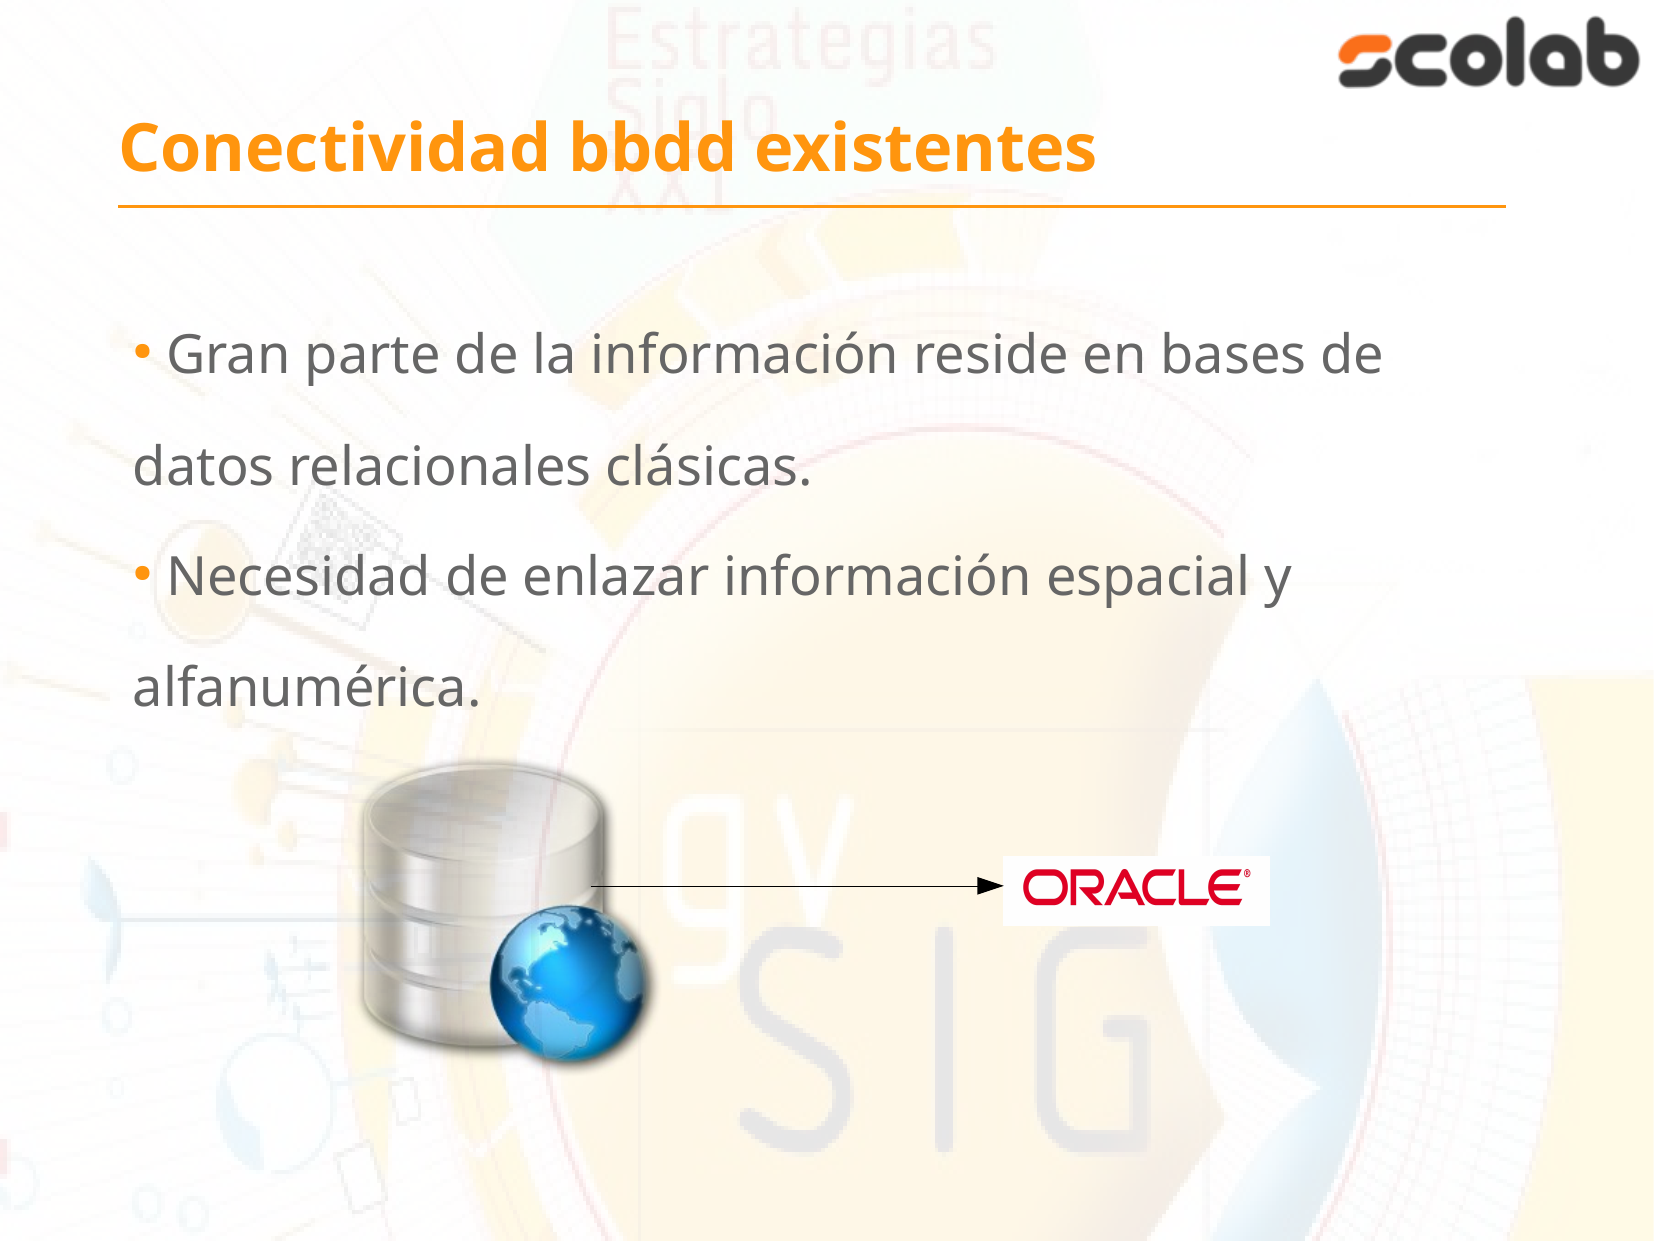

# Conectividad bbdd existentes
 Gran parte de la información reside en bases de datos relacionales clásicas.
 Necesidad de enlazar información espacial y alfanumérica.